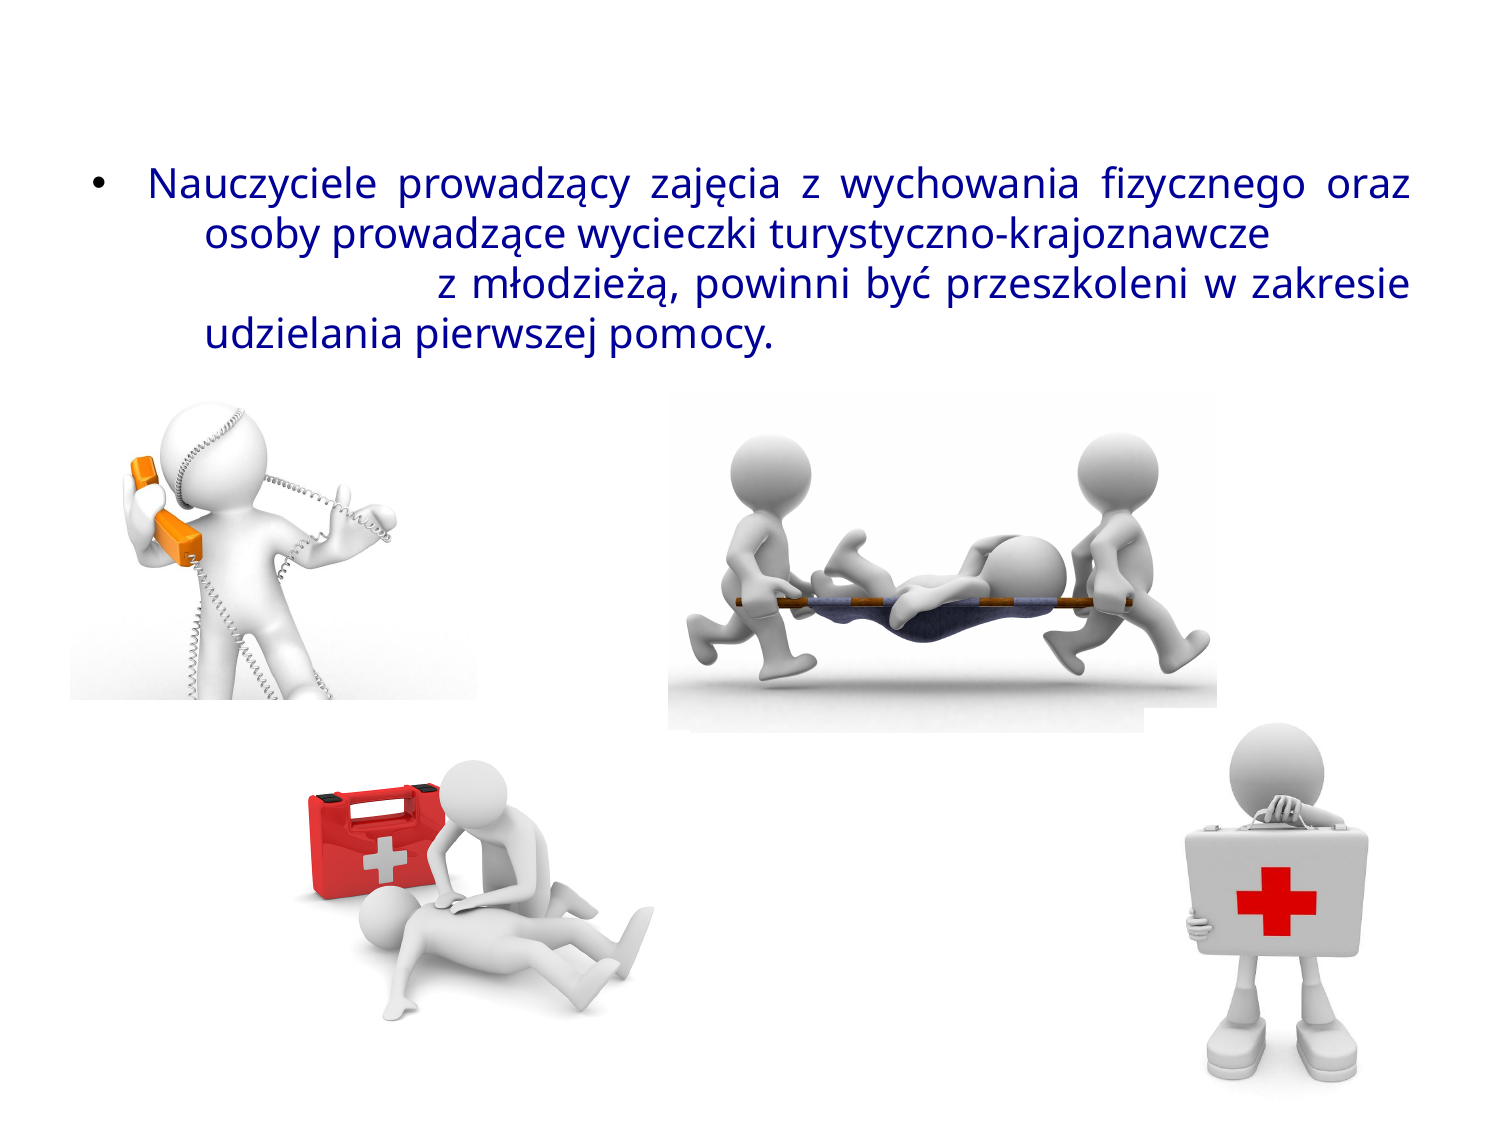

# Nauczyciele prowadzący zajęcia z wychowania fizycznego oraz osoby prowadzące wycieczki turystyczno-krajoznawcze z młodzieżą, powinni być przeszkoleni w zakresie udzielania pierwszej pomocy.